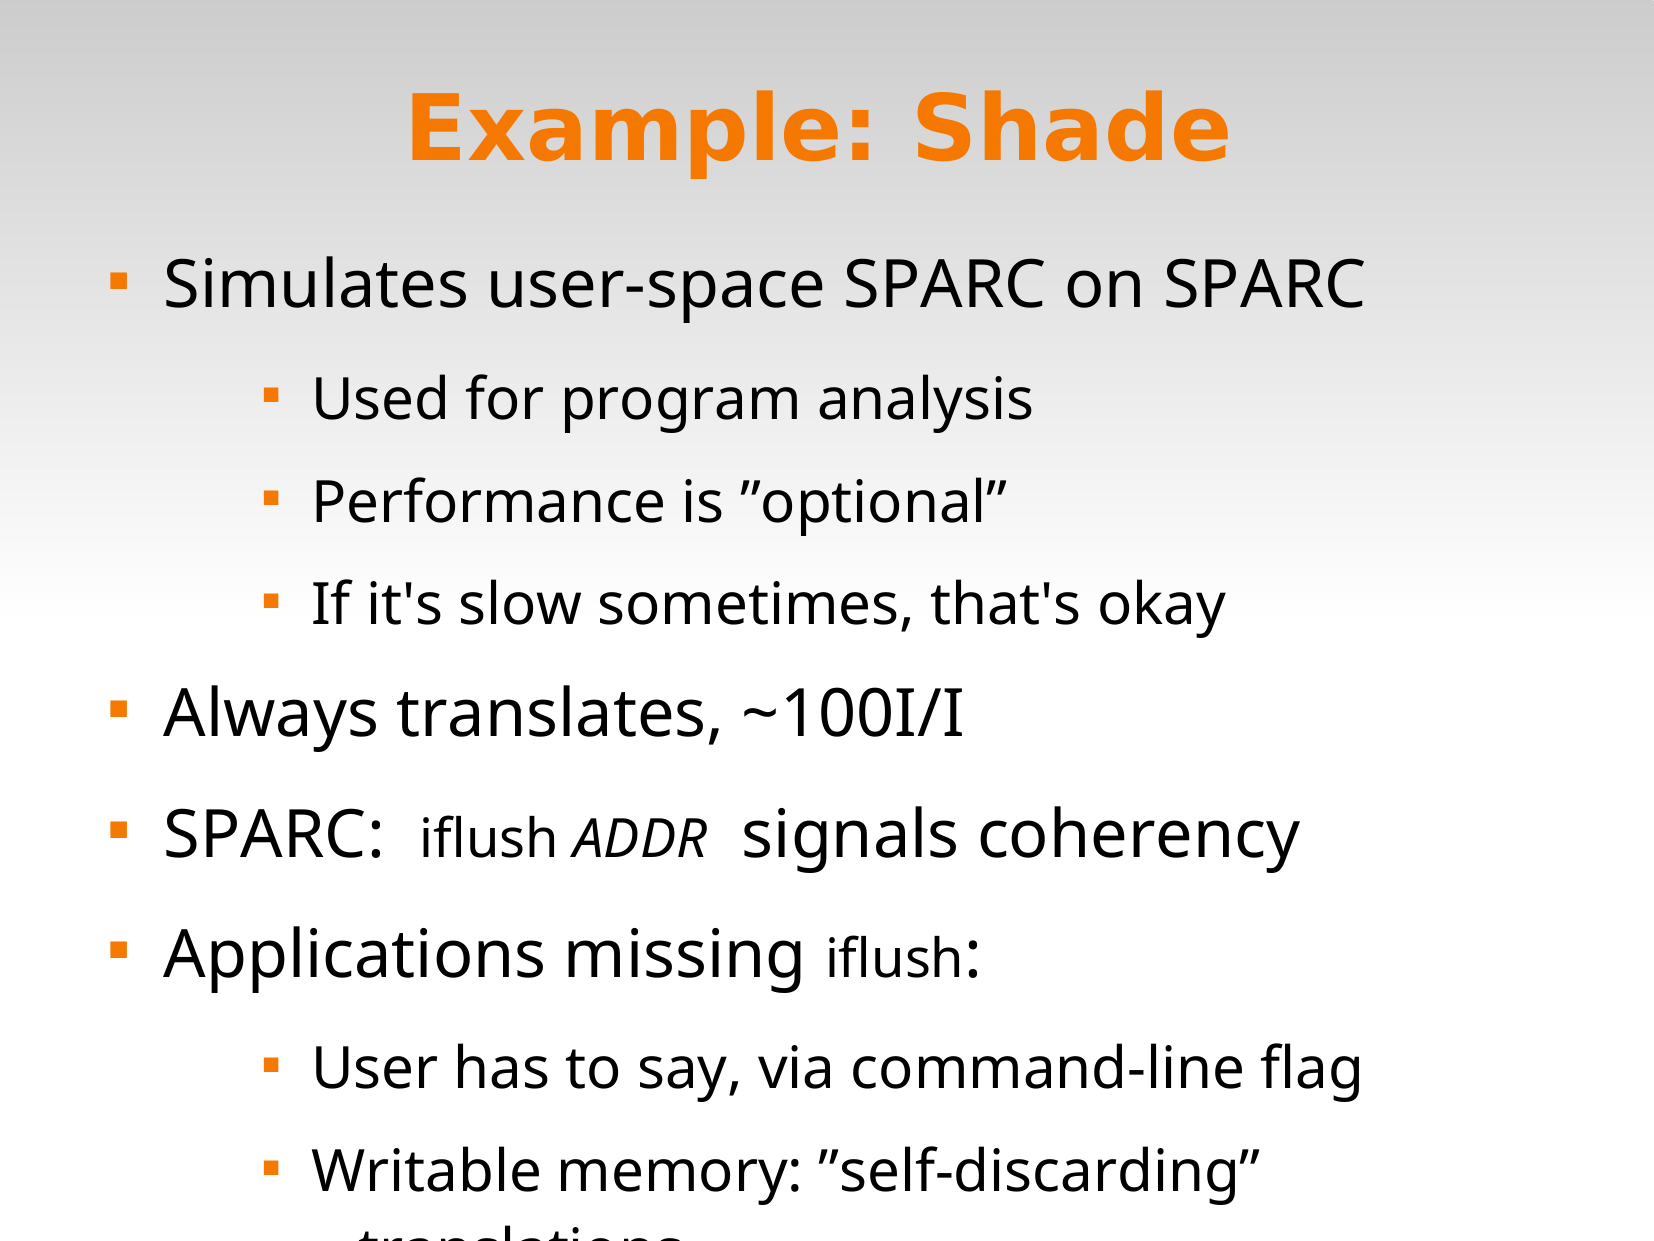

# Example: Shade
Simulates user-space SPARC on SPARC
Used for program analysis
Performance is ”optional”
If it's slow sometimes, that's okay
Always translates, ~100I/I
SPARC: iflush ADDR signals coherency
Applications missing iflush:
User has to say, via command-line flag
Writable memory: ”self-discarding” translations